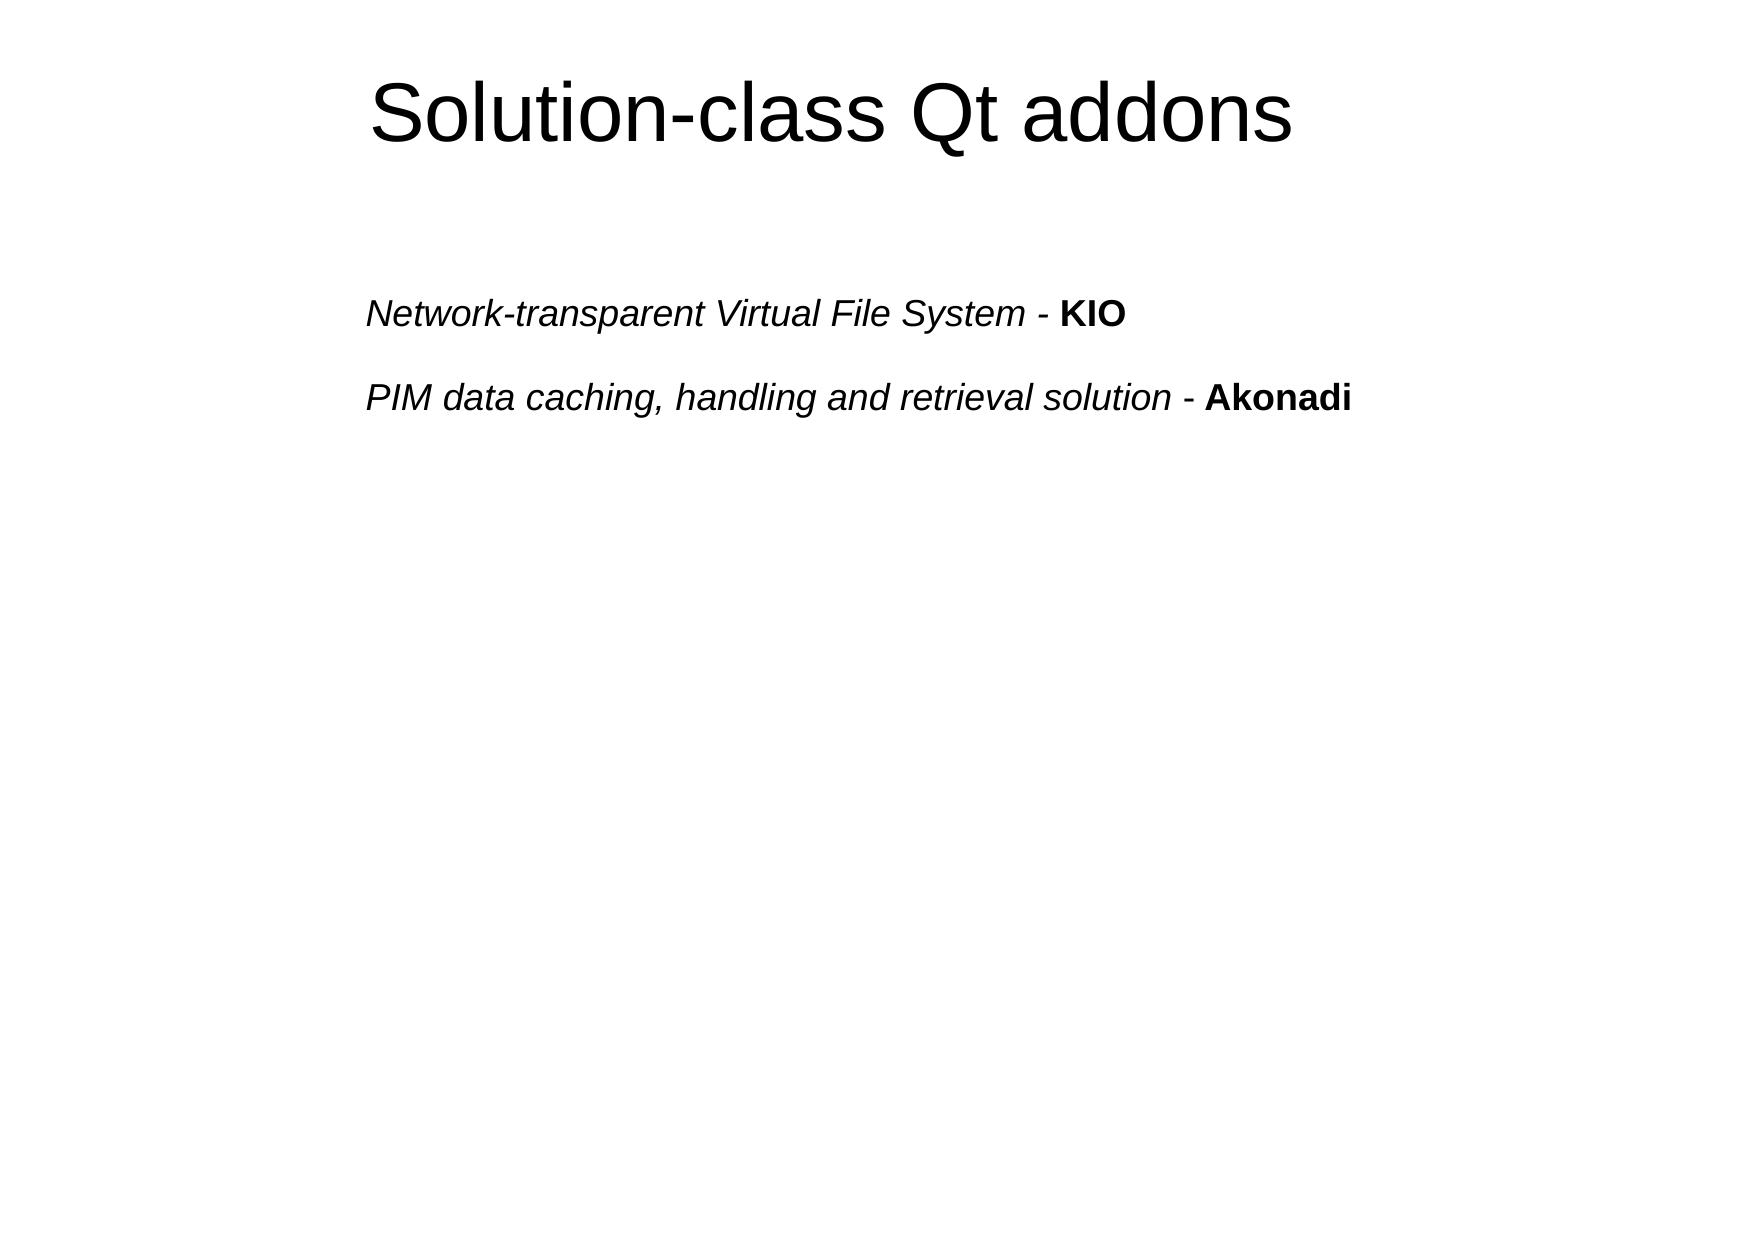

Solution-class Qt addons
Network-transparent Virtual File System - KIO
PIM data caching, handling and retrieval solution - Akonadi